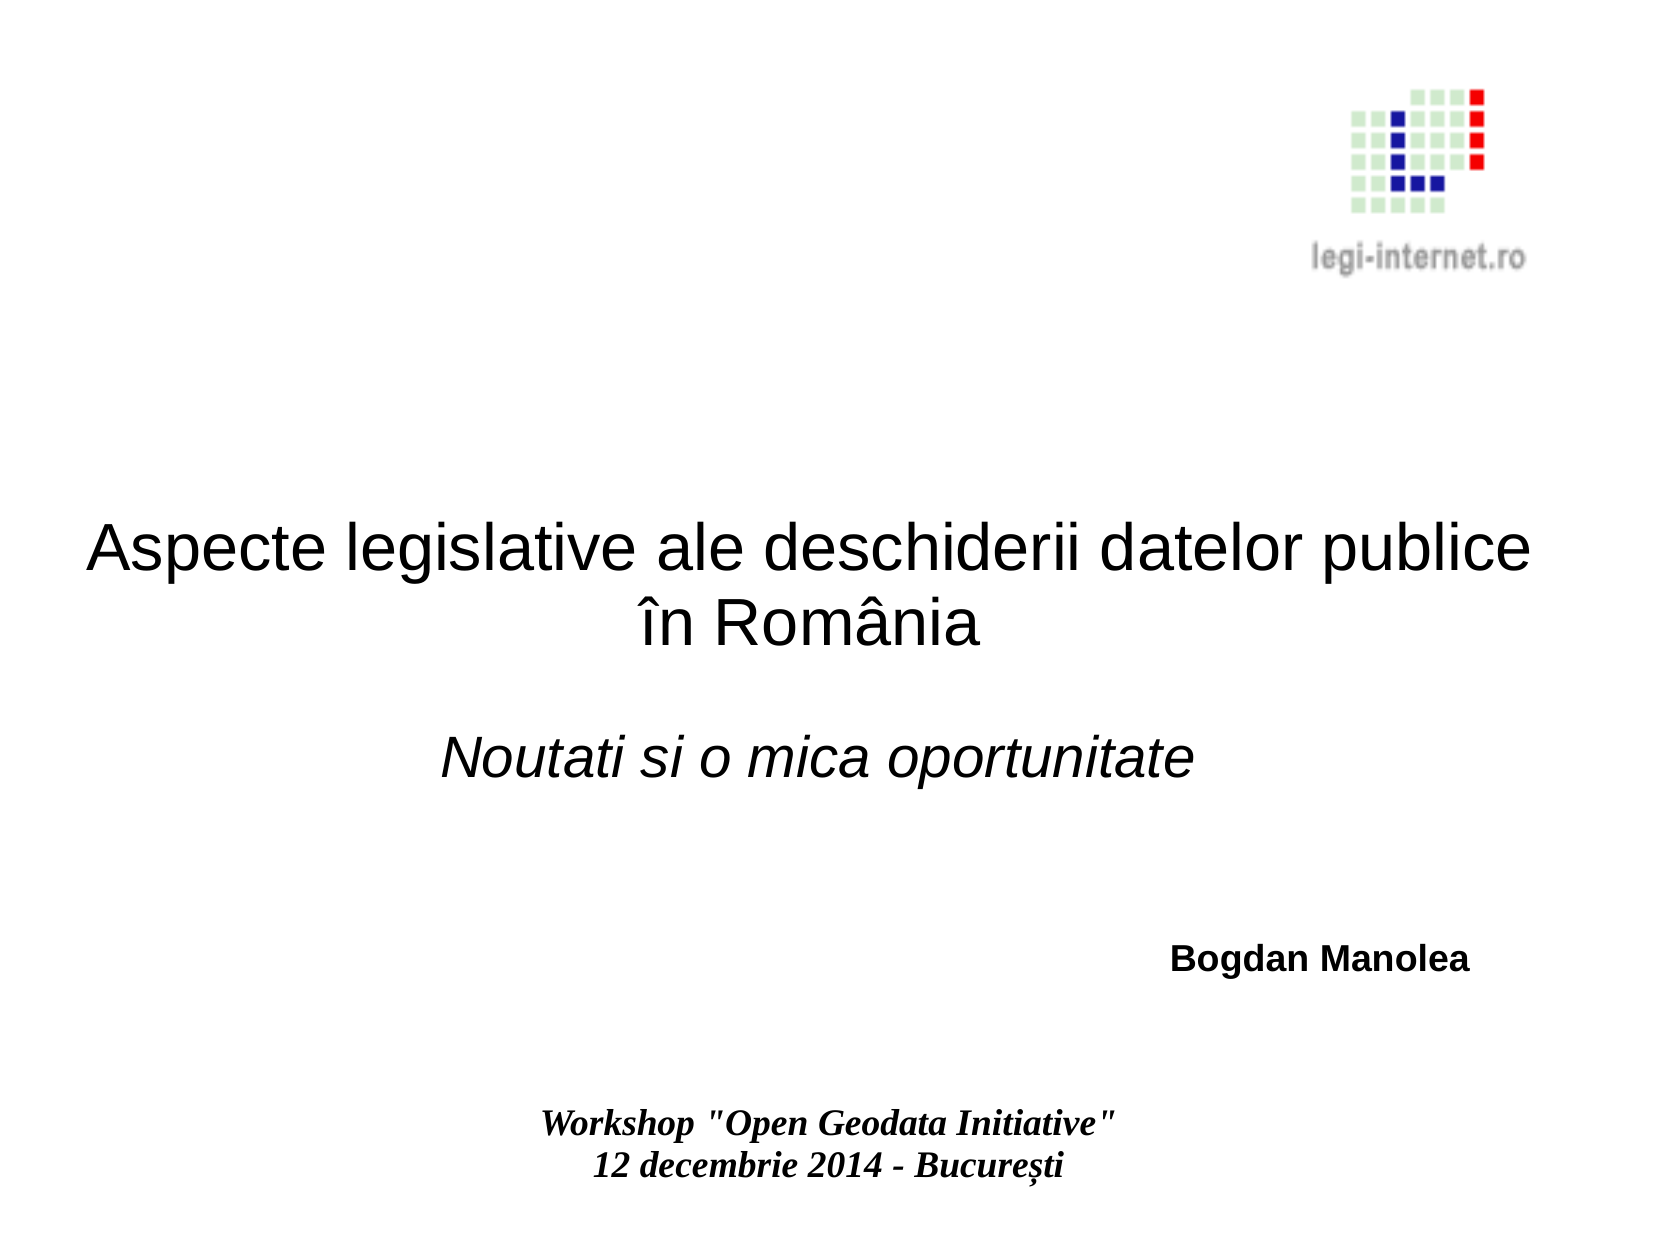

#
Aspecte legislative ale deschiderii datelor publice în România
 Noutati si o mica oportunitate
Bogdan Manolea
Workshop "Open Geodata Initiative"
12 decembrie 2014 - București